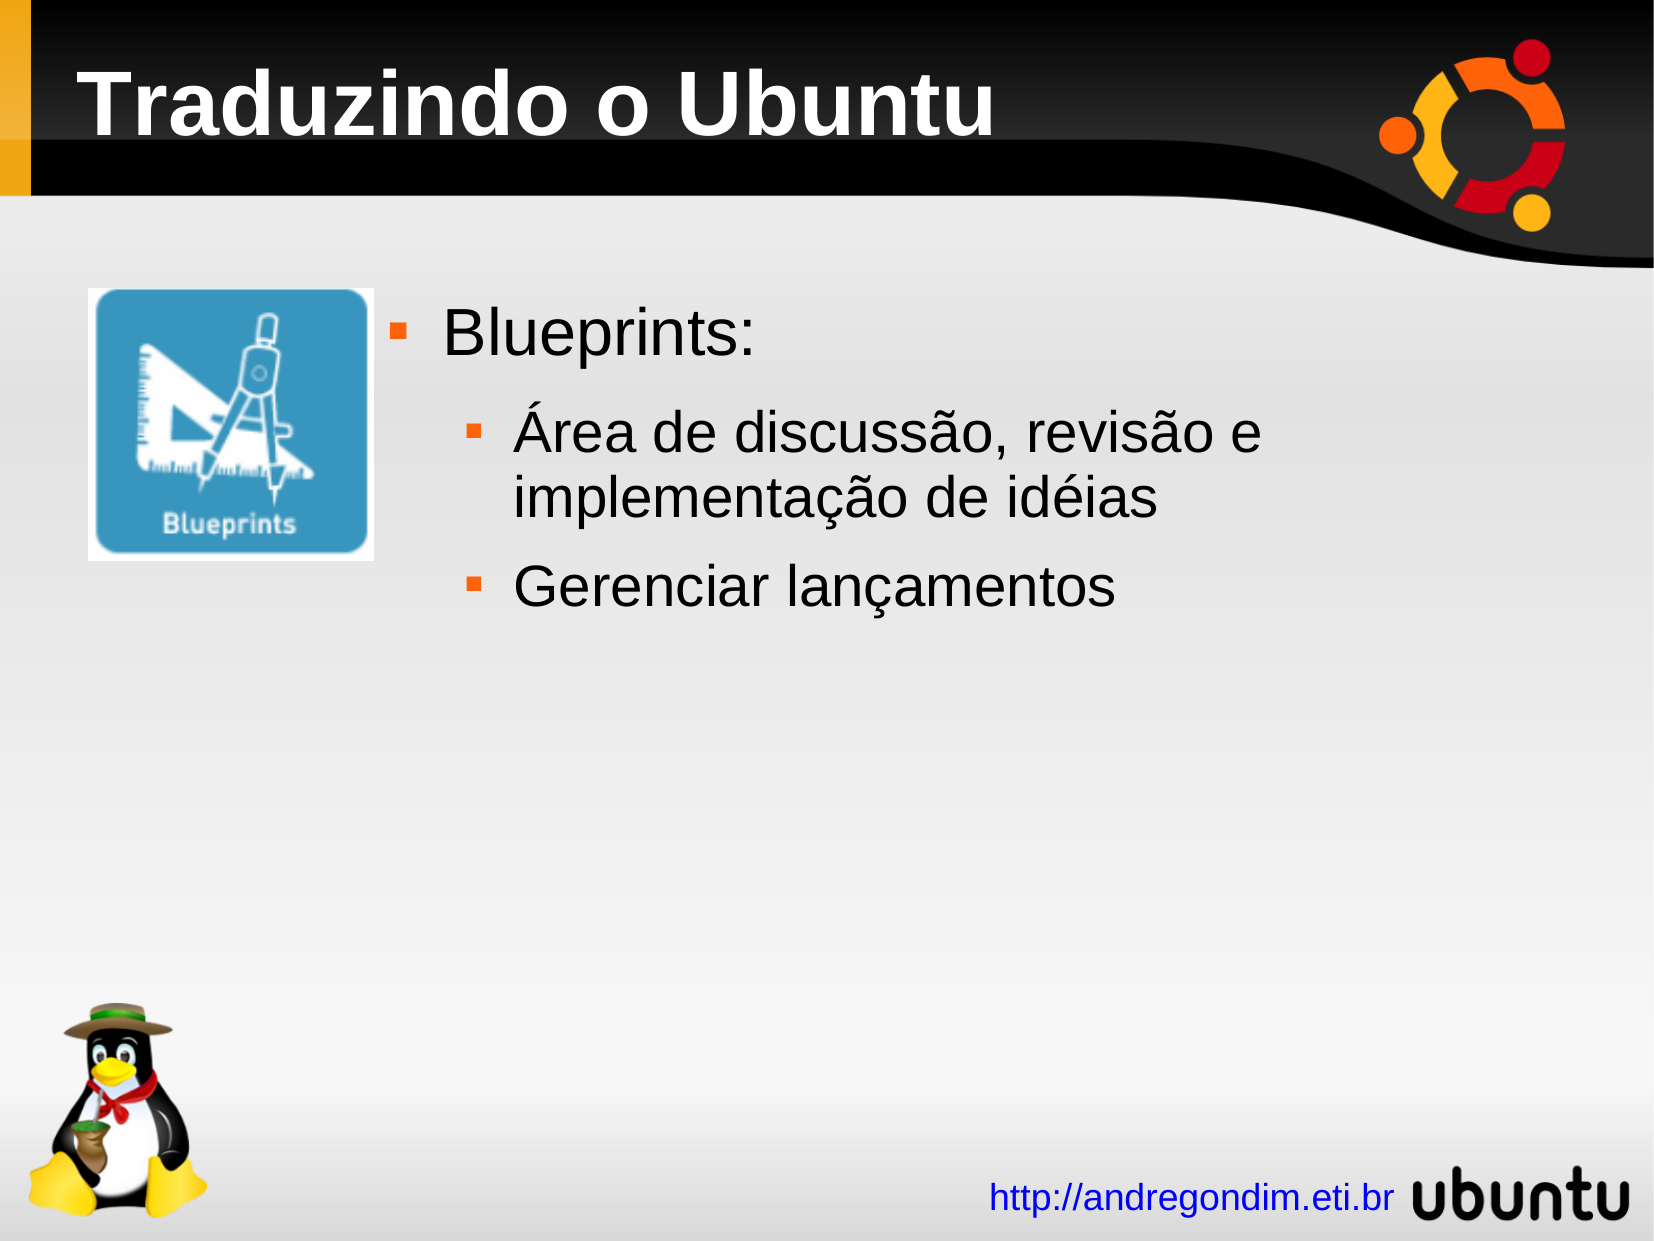

# Traduzindo o Ubuntu
Blueprints:
Área de discussão, revisão e implementação de idéias
Gerenciar lançamentos